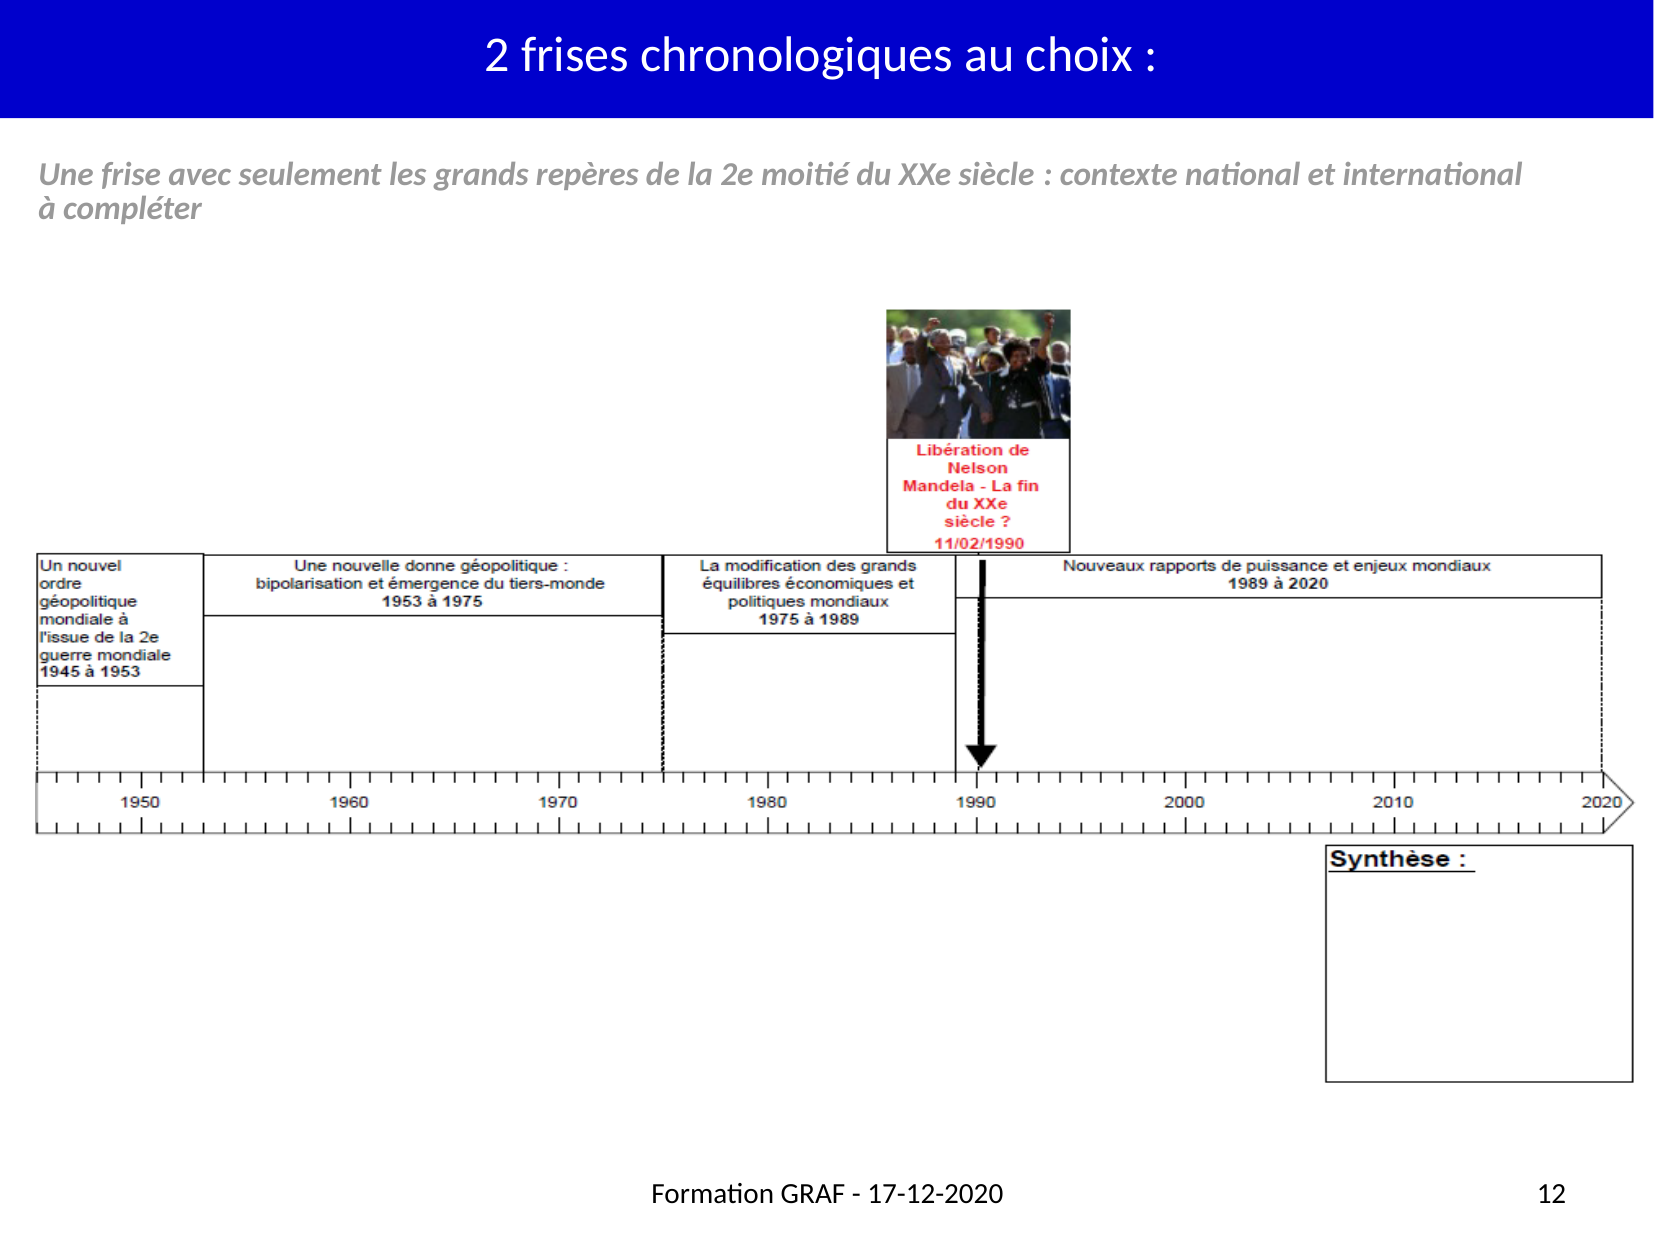

# 2 frises chronologiques au choix :
Une frise avec seulement les grands repères de la 2e moitié du XXe siècle : contexte national et international à compléter
12